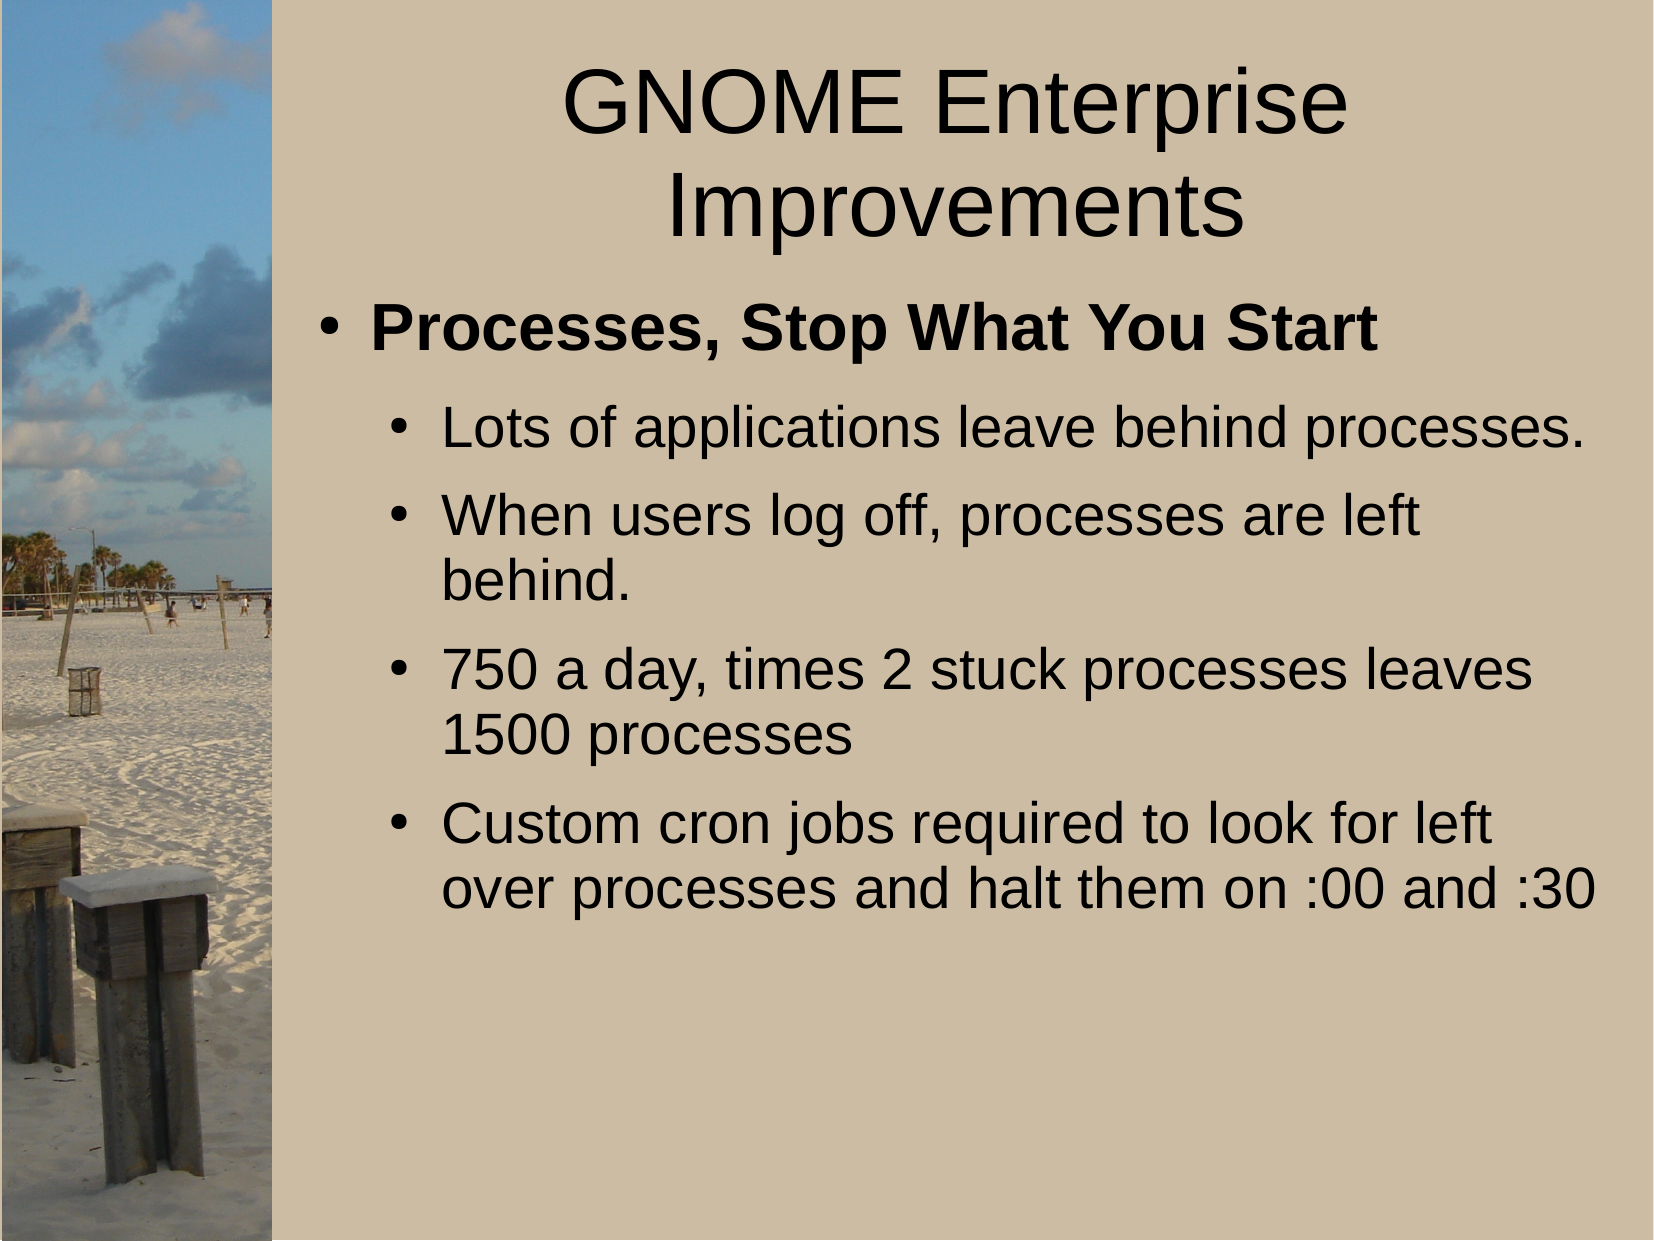

# GNOME Enterprise Improvements
Processes, Stop What You Start
Lots of applications leave behind processes.
When users log off, processes are left behind.
750 a day, times 2 stuck processes leaves 1500 processes
Custom cron jobs required to look for left over processes and halt them on :00 and :30